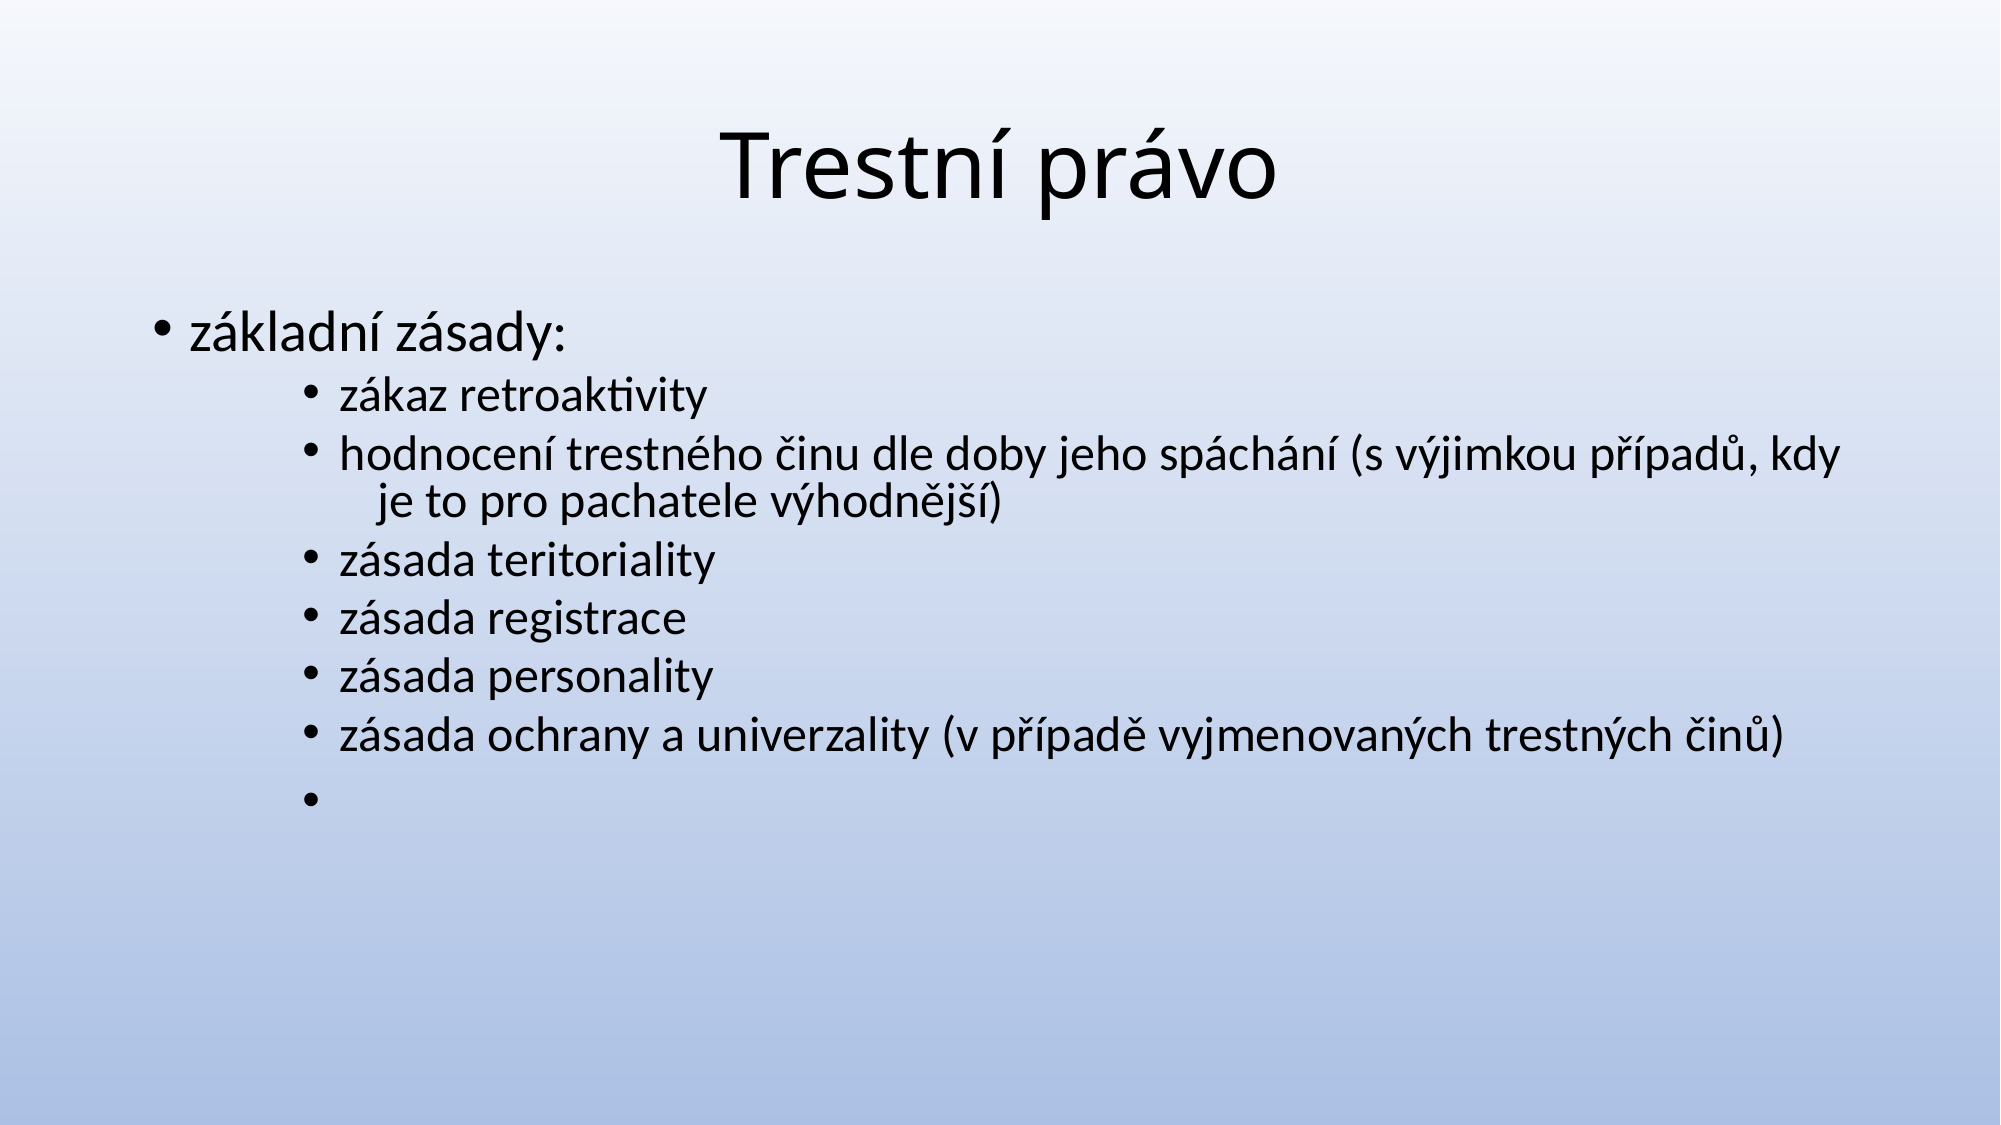

# Trestní právo
základní zásady:
zákaz retroaktivity
hodnocení trestného činu dle doby jeho spáchání (s výjimkou případů, kdy je to pro pachatele výhodnější)
zásada teritoriality
zásada registrace
zásada personality
zásada ochrany a univerzality (v případě vyjmenovaných trestných činů)